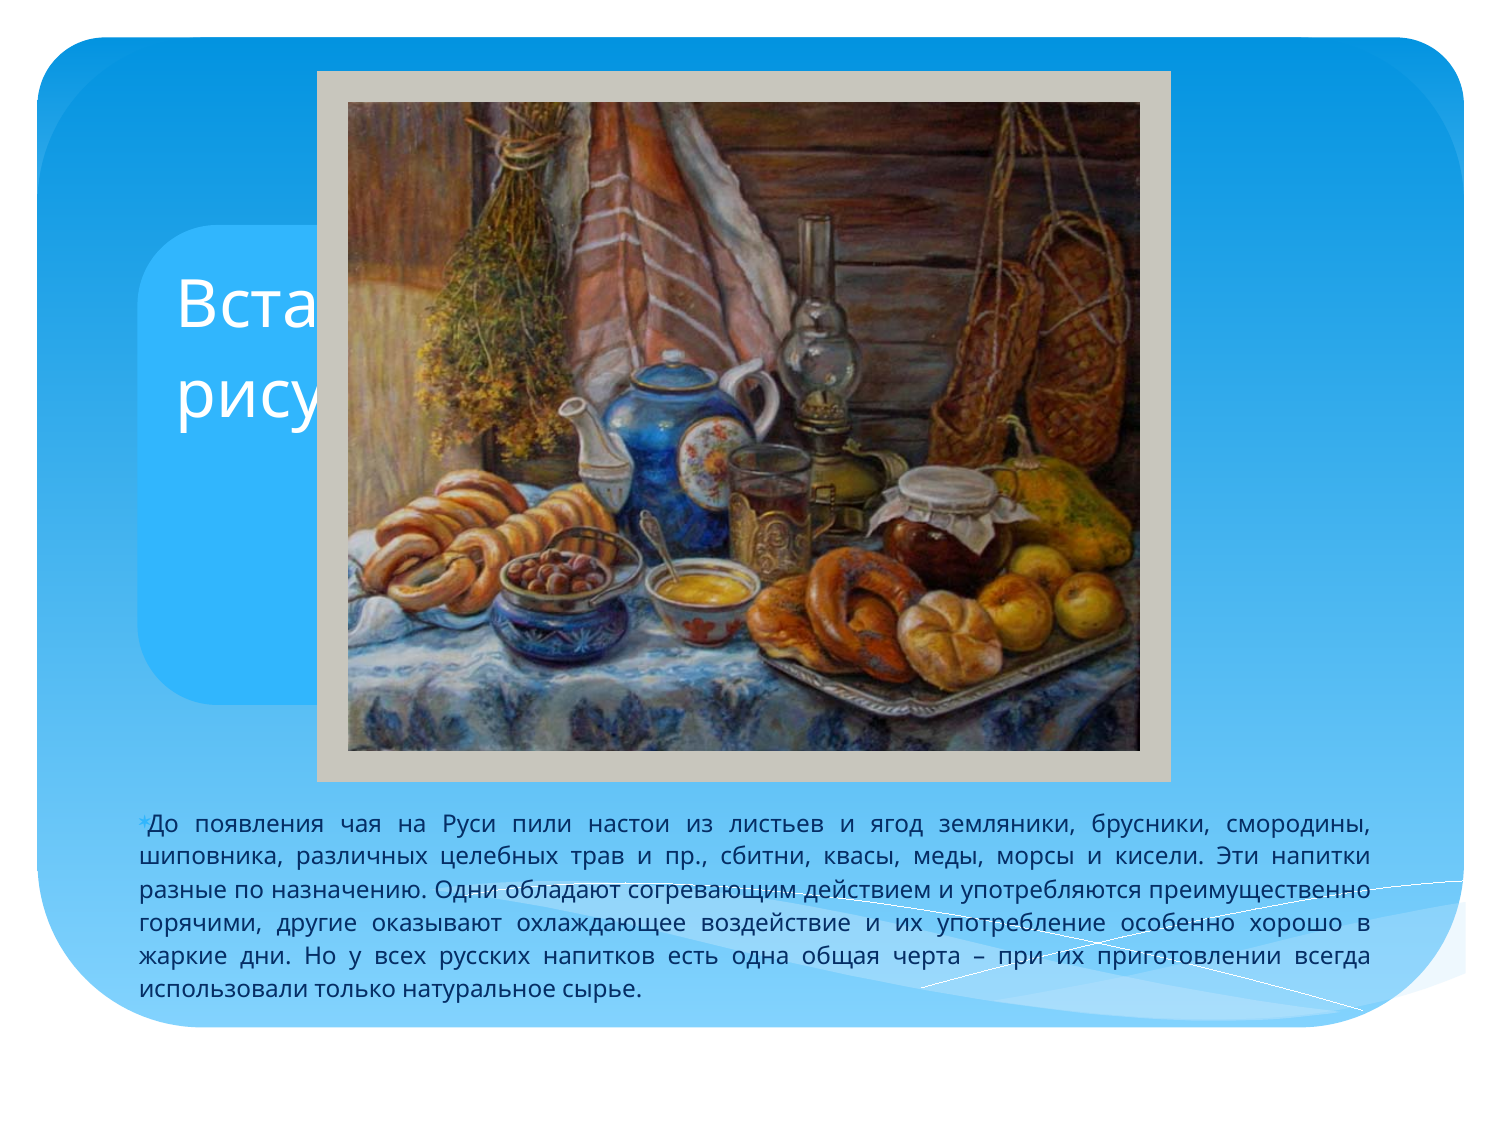

# До появления чая на Руси пили настои из листьев и ягод земляники, брусники, смородины, шиповника, различных целебных трав и пр., сбитни, квасы, меды, морсы и кисели. Эти напитки разные по назначению. Одни обладают согревающим действием и употребляются преимущественно горячими, другие оказывают охлаждающее воздействие и их употребление особенно хорошо в жаркие дни. Но у всех русских напитков есть одна общая черта – при их приготовлении всегда использовали только натуральное сырье.